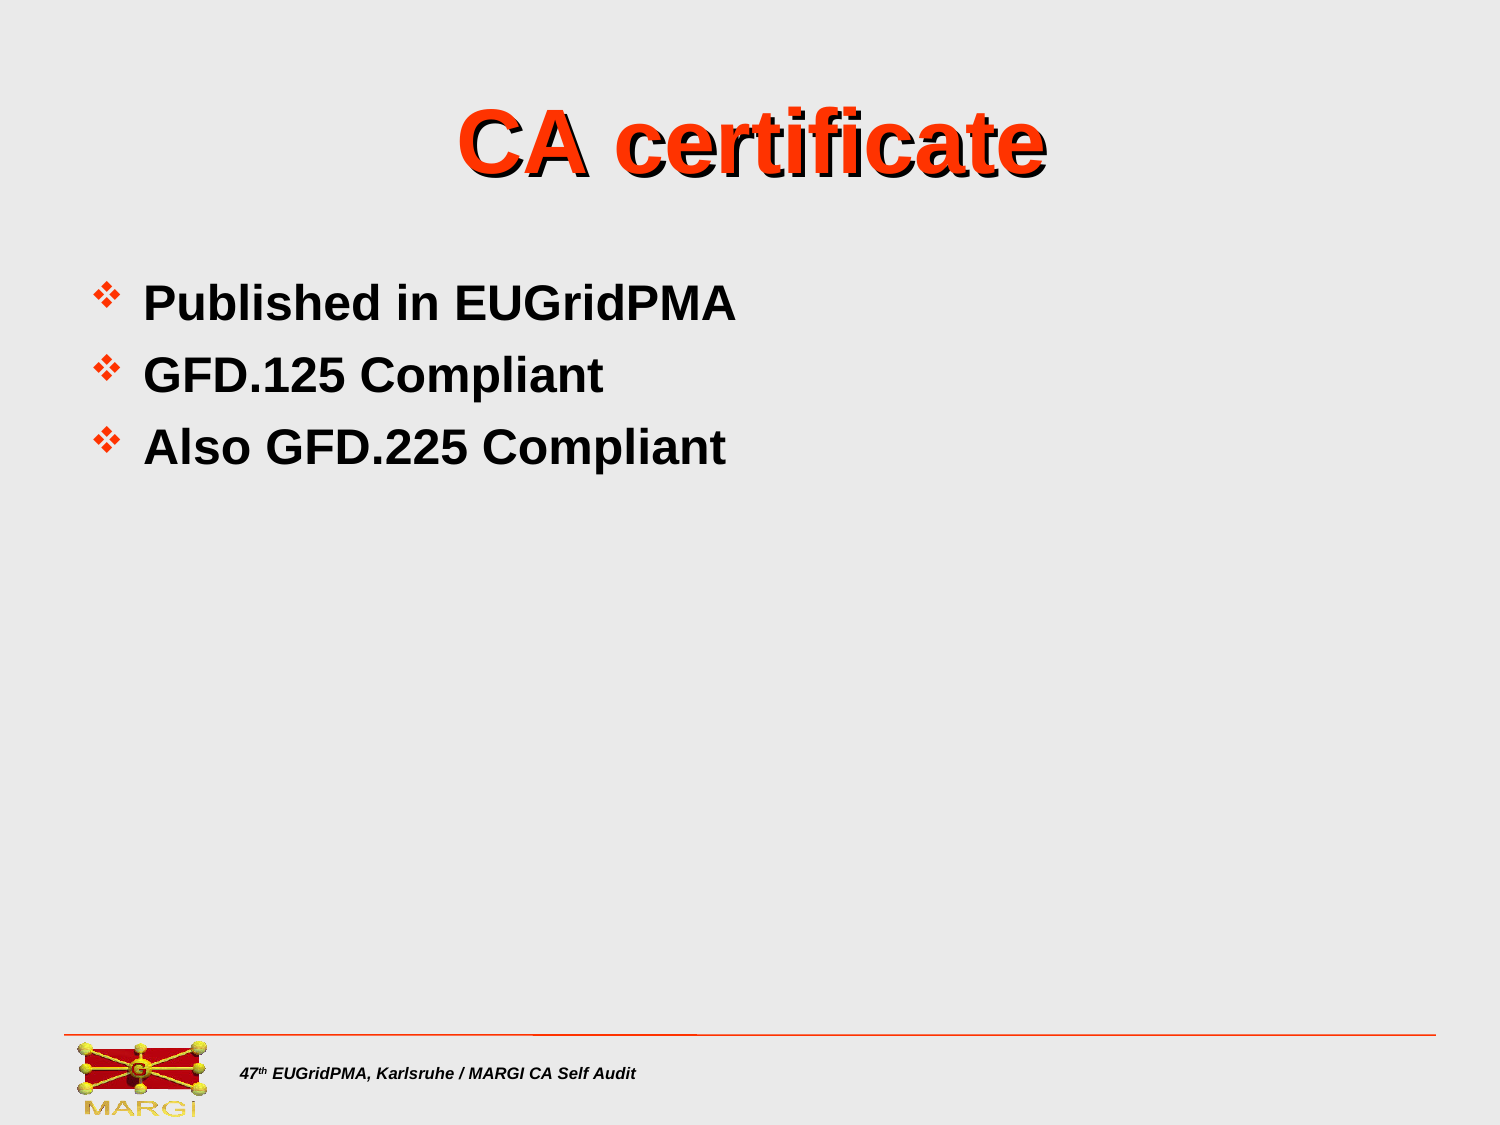

CA certificate
Published in EUGridPMA
GFD.125 Compliant
Also GFD.225 Compliant